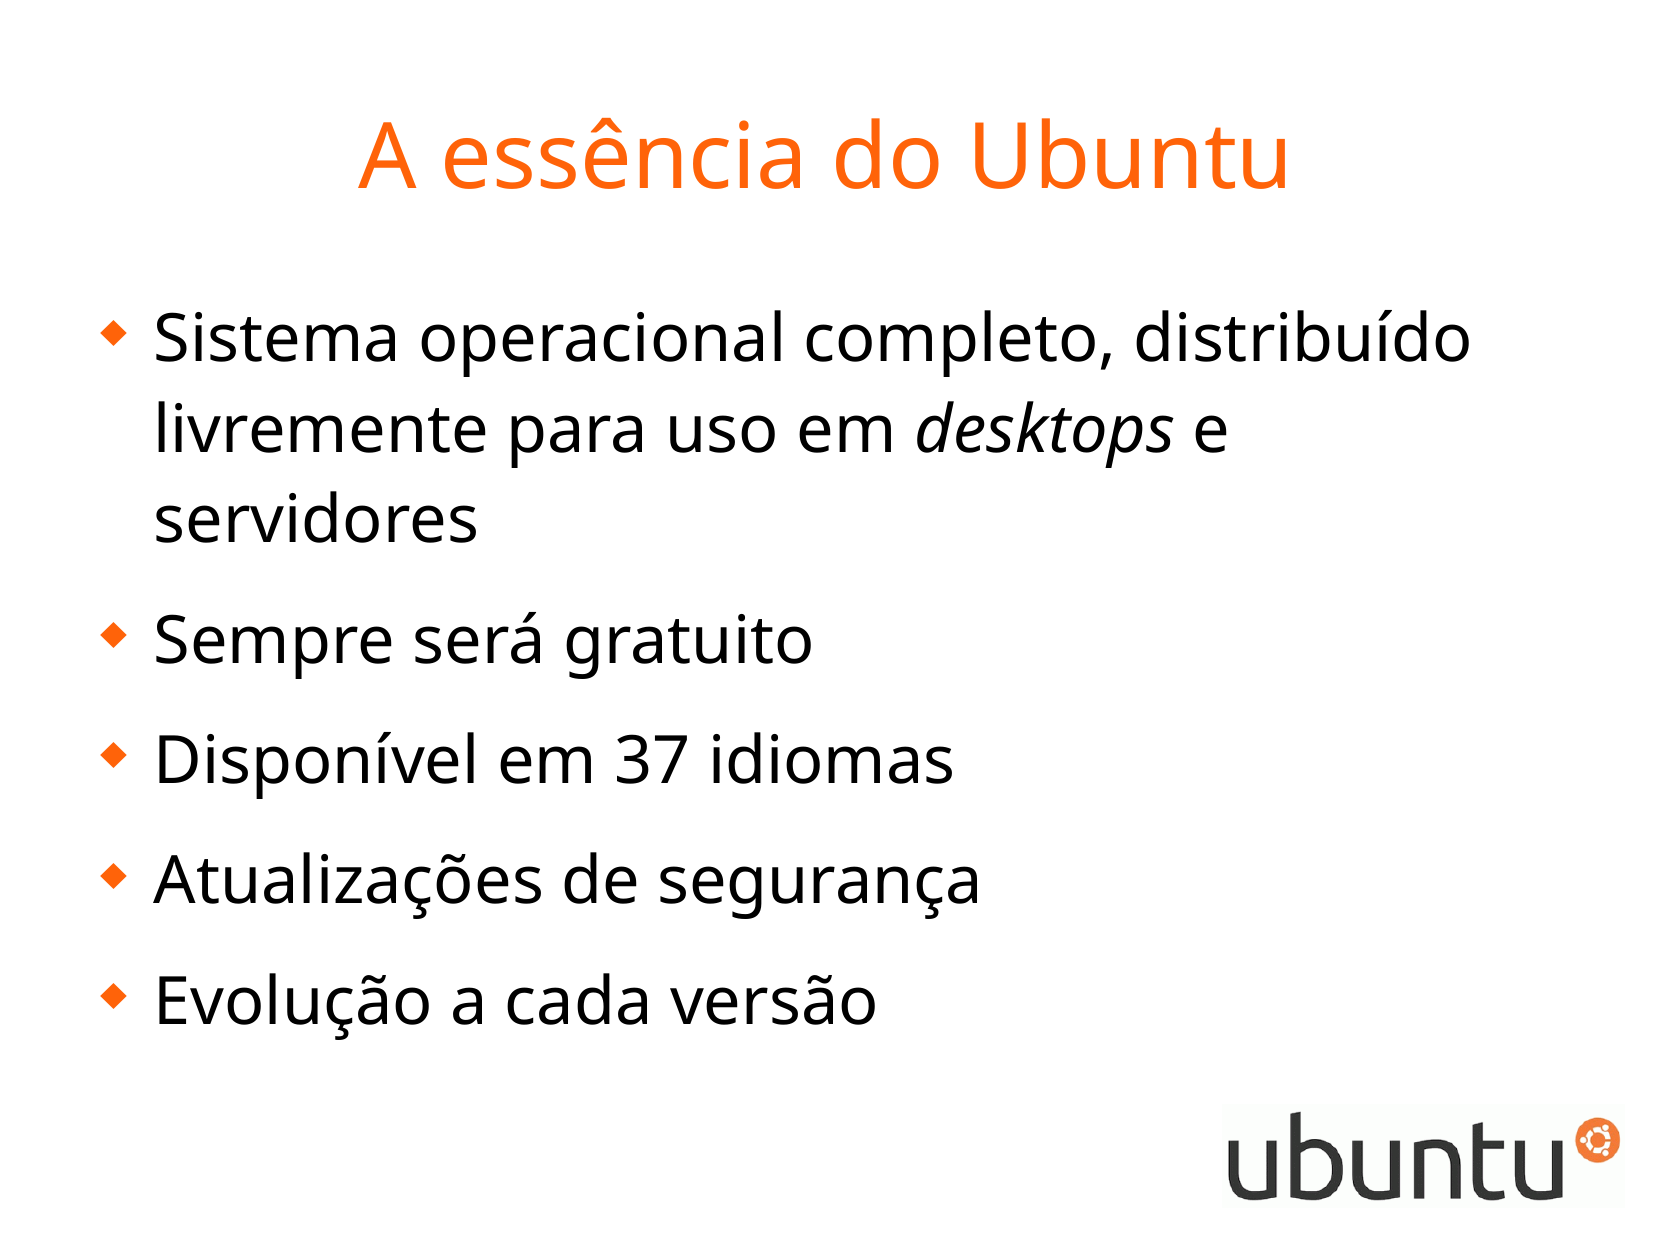

# A essência do Ubuntu
Sistema operacional completo, distribuído livremente para uso em desktops e servidores
Sempre será gratuito
Disponível em 37 idiomas
Atualizações de segurança
Evolução a cada versão